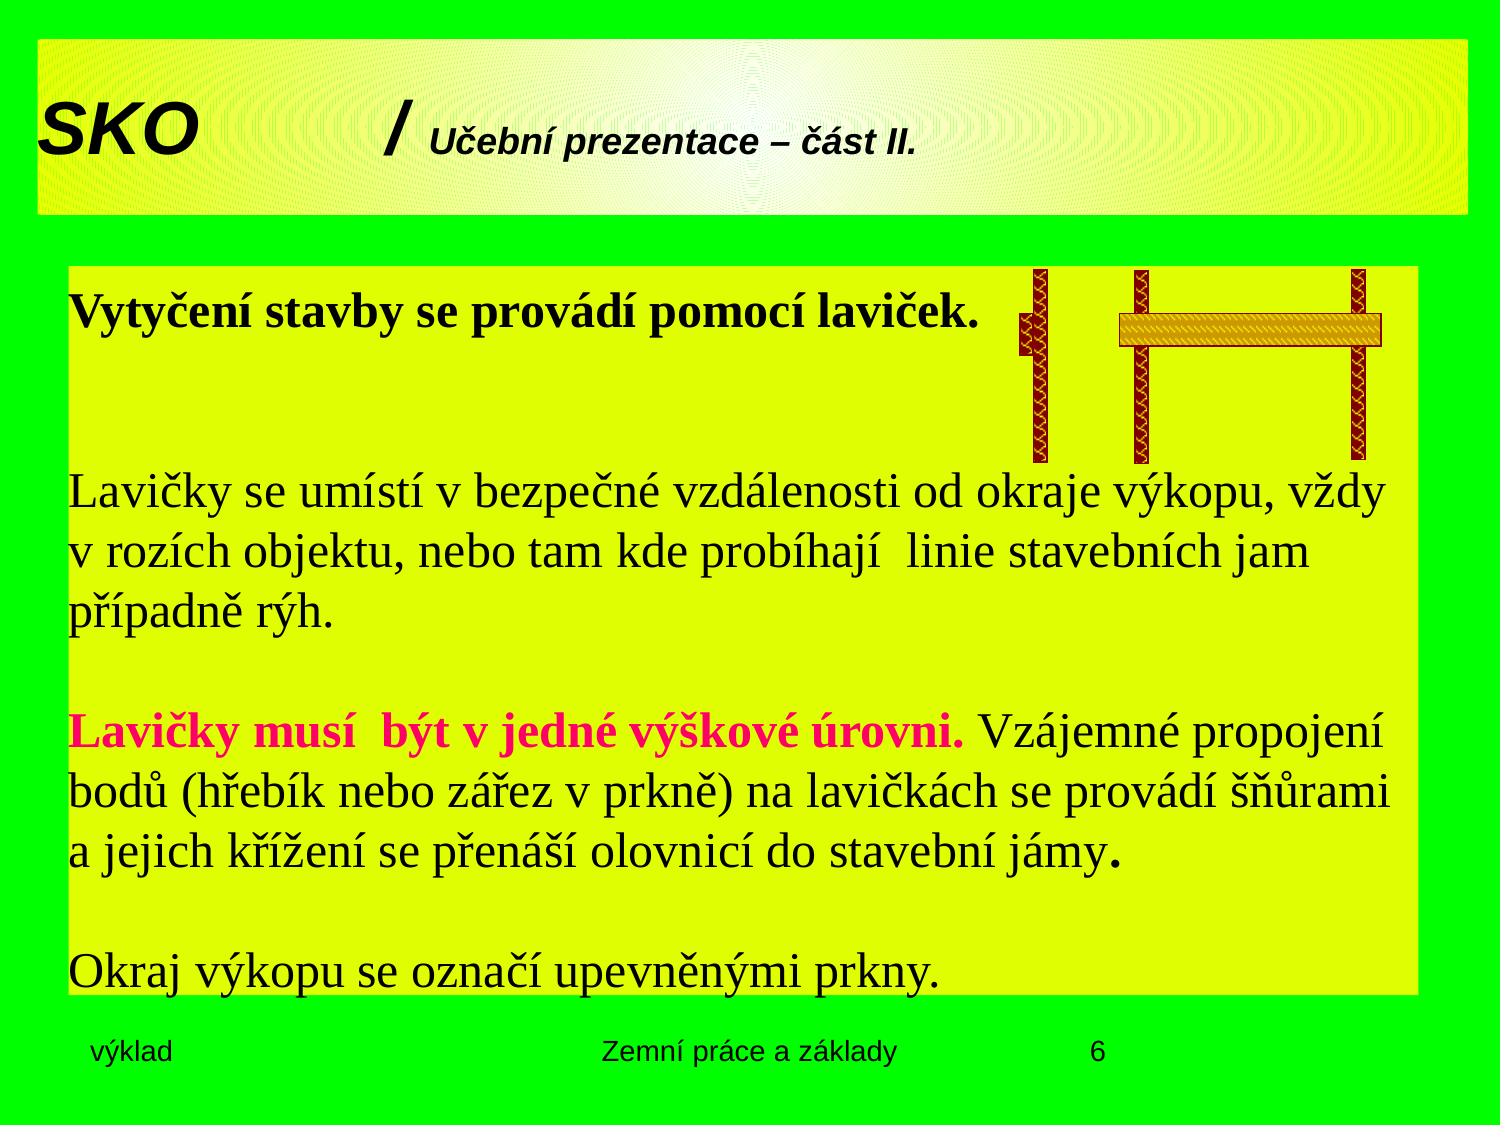

SKO / Učební prezentace – část II.
Vytyčení stavby se provádí pomocí laviček.
Lavičky se umístí v bezpečné vzdálenosti od okraje výkopu, vždy v rozích objektu, nebo tam kde probíhají linie stavebních jam případně rýh.
Lavičky musí být v jedné výškové úrovni. Vzájemné propojení bodů (hřebík nebo zářez v prkně) na lavičkách se provádí šňůrami a jejich křížení se přenáší olovnicí do stavební jámy.
Okraj výkopu se označí upevněnými prkny.
výklad
Zemní práce a základy